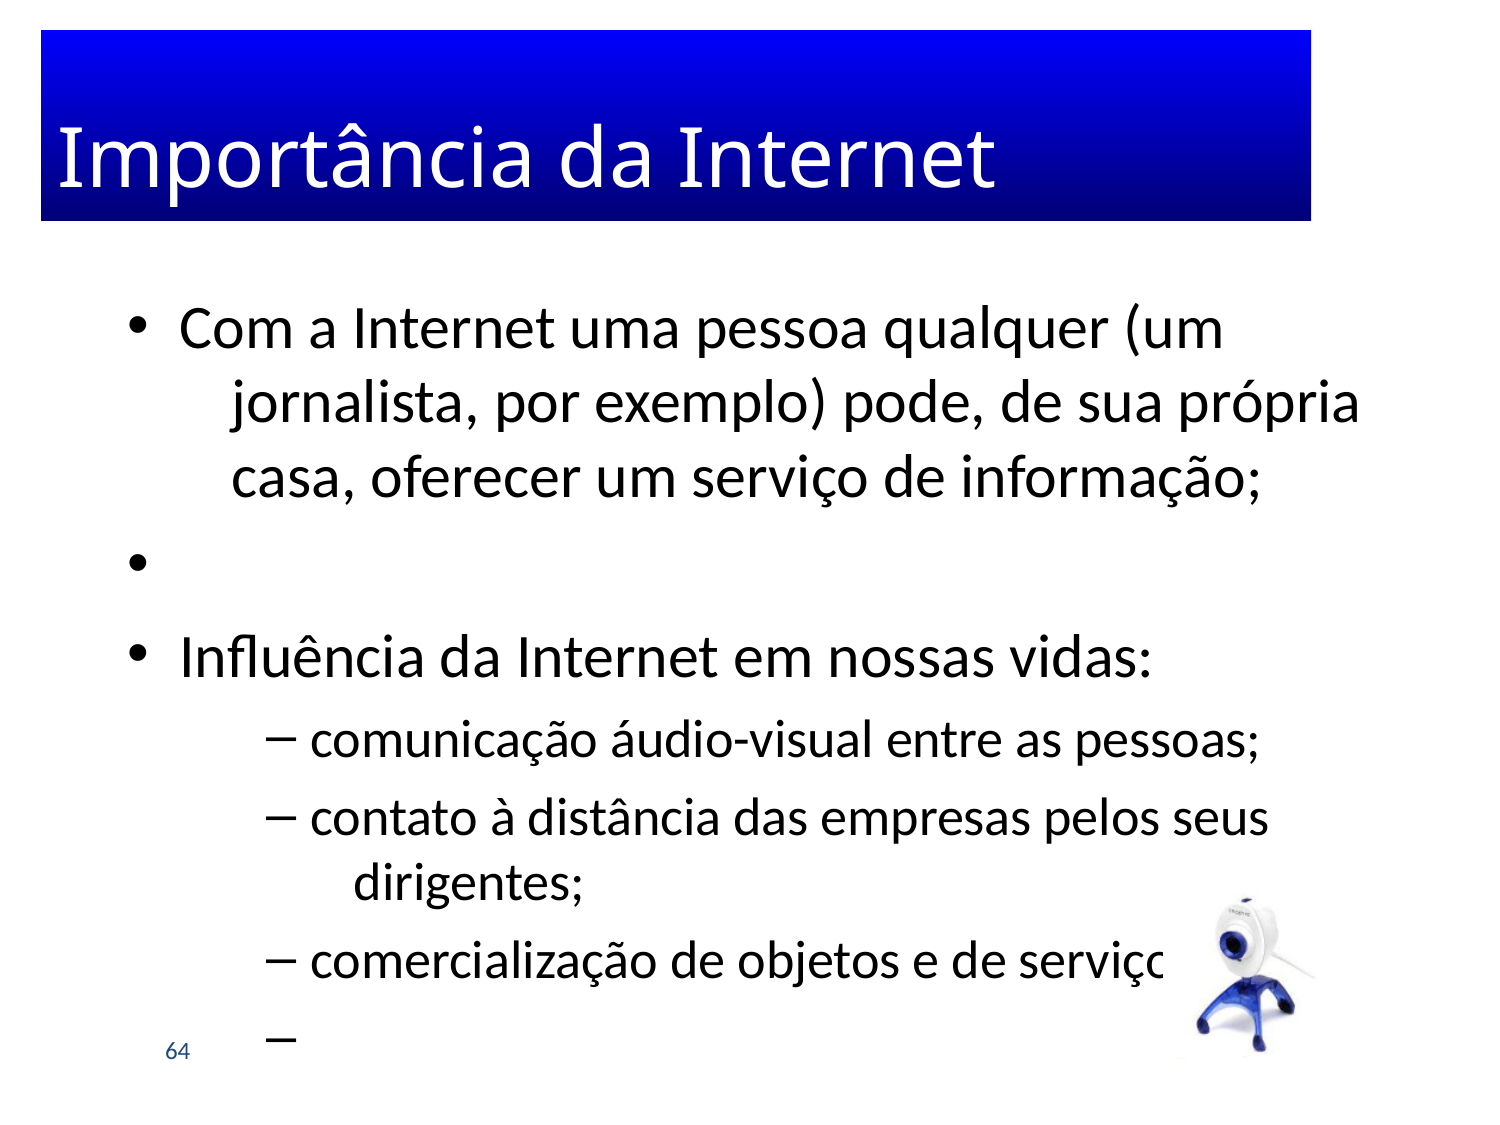

Importância da Internet
# Com a Internet uma pessoa qualquer (um jornalista, por exemplo) pode, de sua própria casa, oferecer um serviço de informação;
Influência da Internet em nossas vidas:
comunicação áudio-visual entre as pessoas;
contato à distância das empresas pelos seus dirigentes;
comercialização de objetos e de serviços;
64